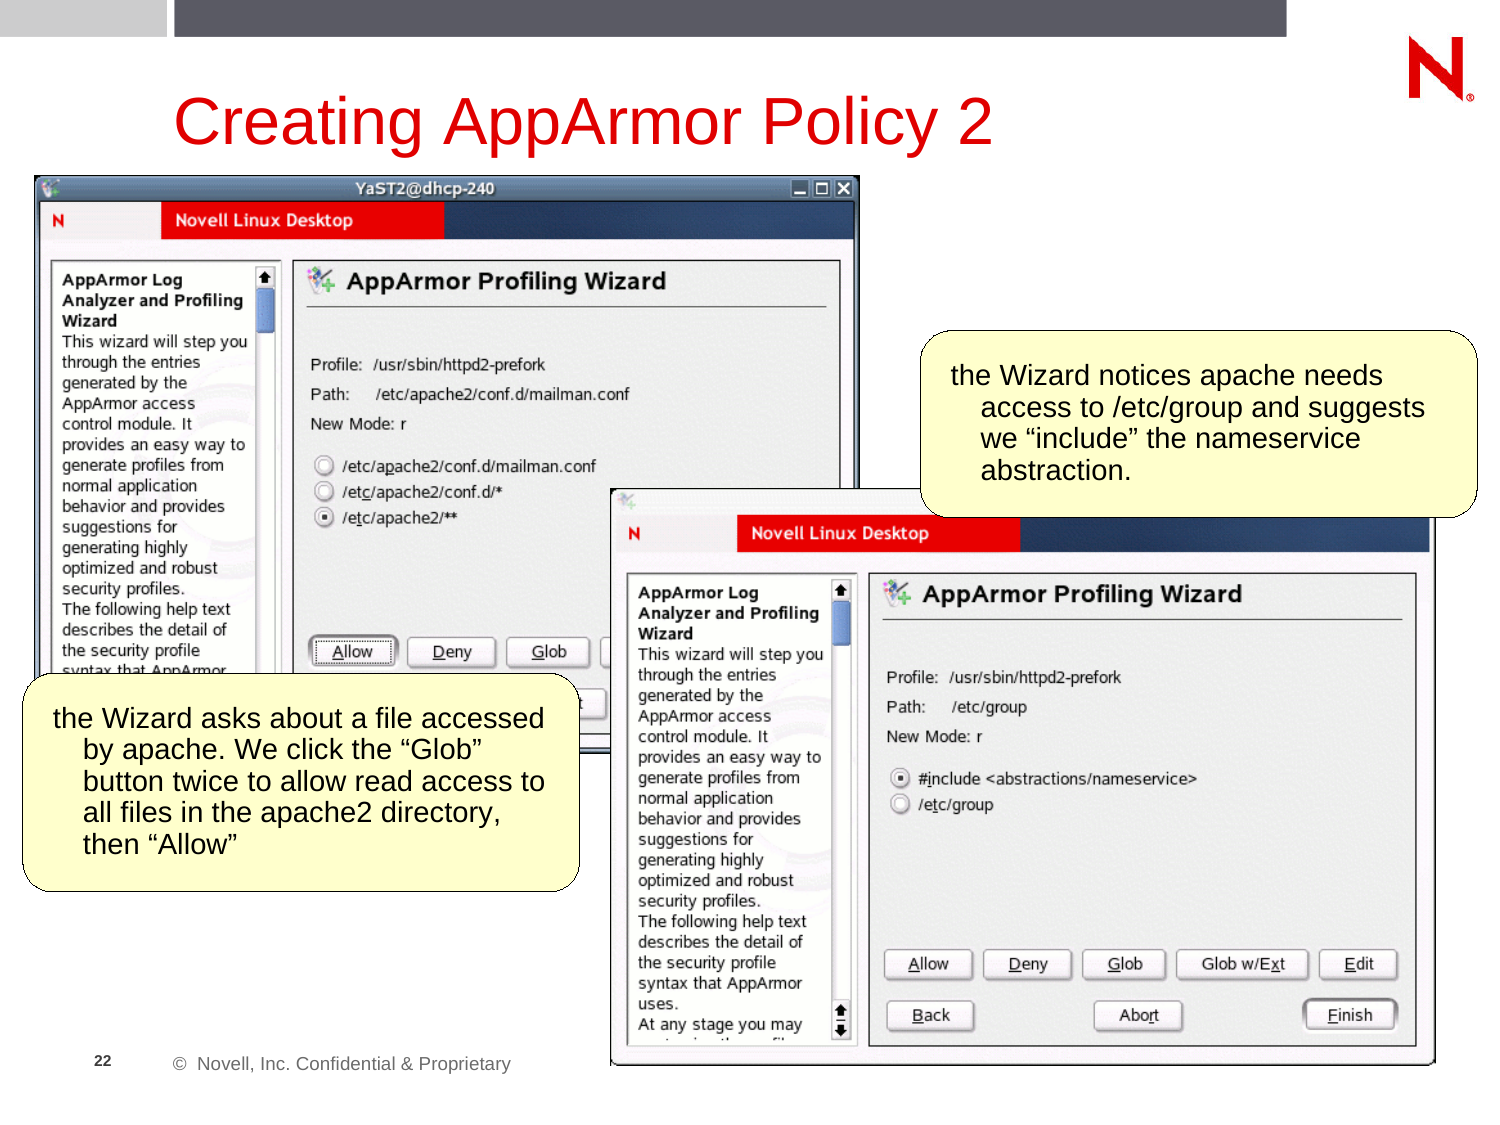

# Creating AppArmor Policy 2
the Wizard notices apache needs access to /etc/group and suggests we “include” the nameservice abstraction.
the Wizard asks about a file accessed by apache. We click the “Glob” button twice to allow read access to all files in the apache2 directory, then “Allow”